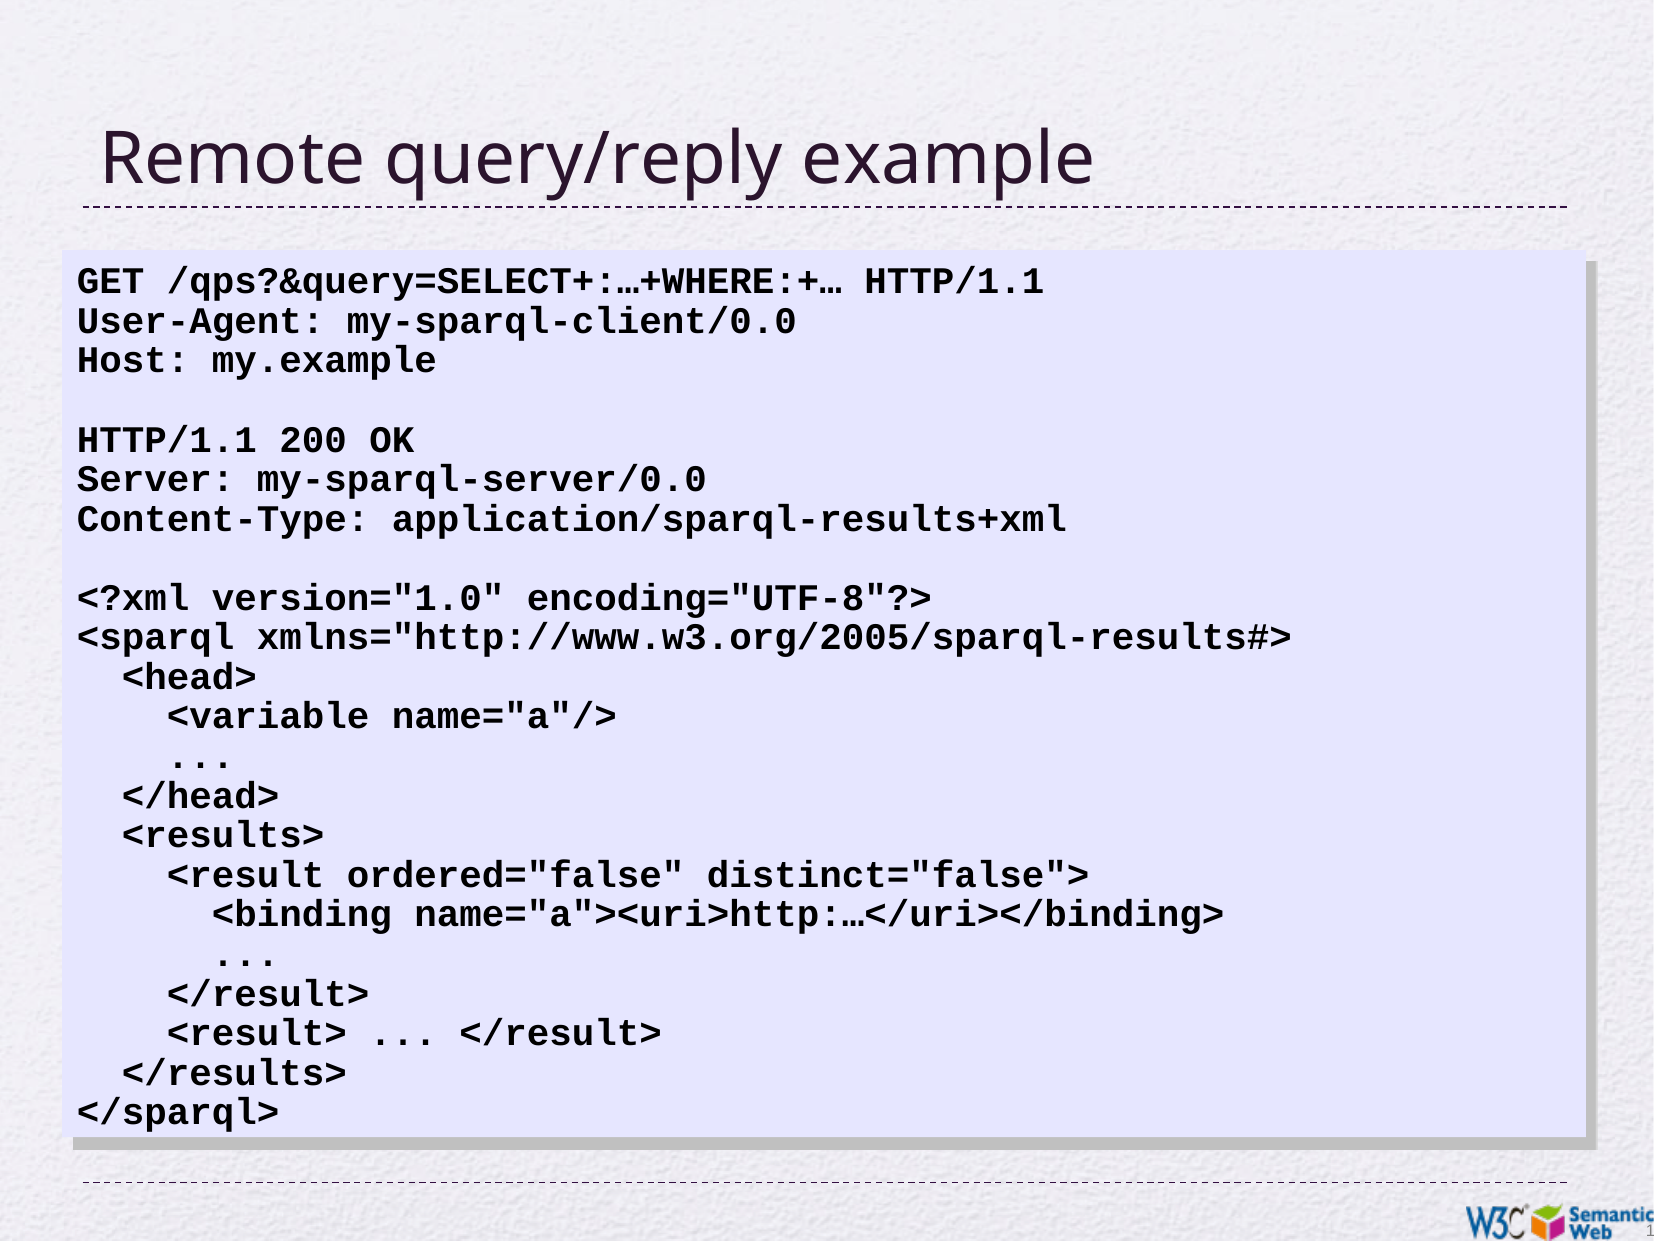

# Remote query/reply example
GET /qps?&query=SELECT+:…+WHERE:+… HTTP/1.1
User-Agent: my-sparql-client/0.0
Host: my.example
HTTP/1.1 200 OK
Server: my-sparql-server/0.0
Content-Type: application/sparql-results+xml
<?xml version="1.0" encoding="UTF-8"?>
<sparql xmlns="http://www.w3.org/2005/sparql-results#>
 <head>
 <variable name="a"/>
 ...
 </head>
 <results>
 <result ordered="false" distinct="false">
 <binding name="a"><uri>http:…</uri></binding>
 ...
 </result>
 <result> ... </result>
 </results>
</sparql>